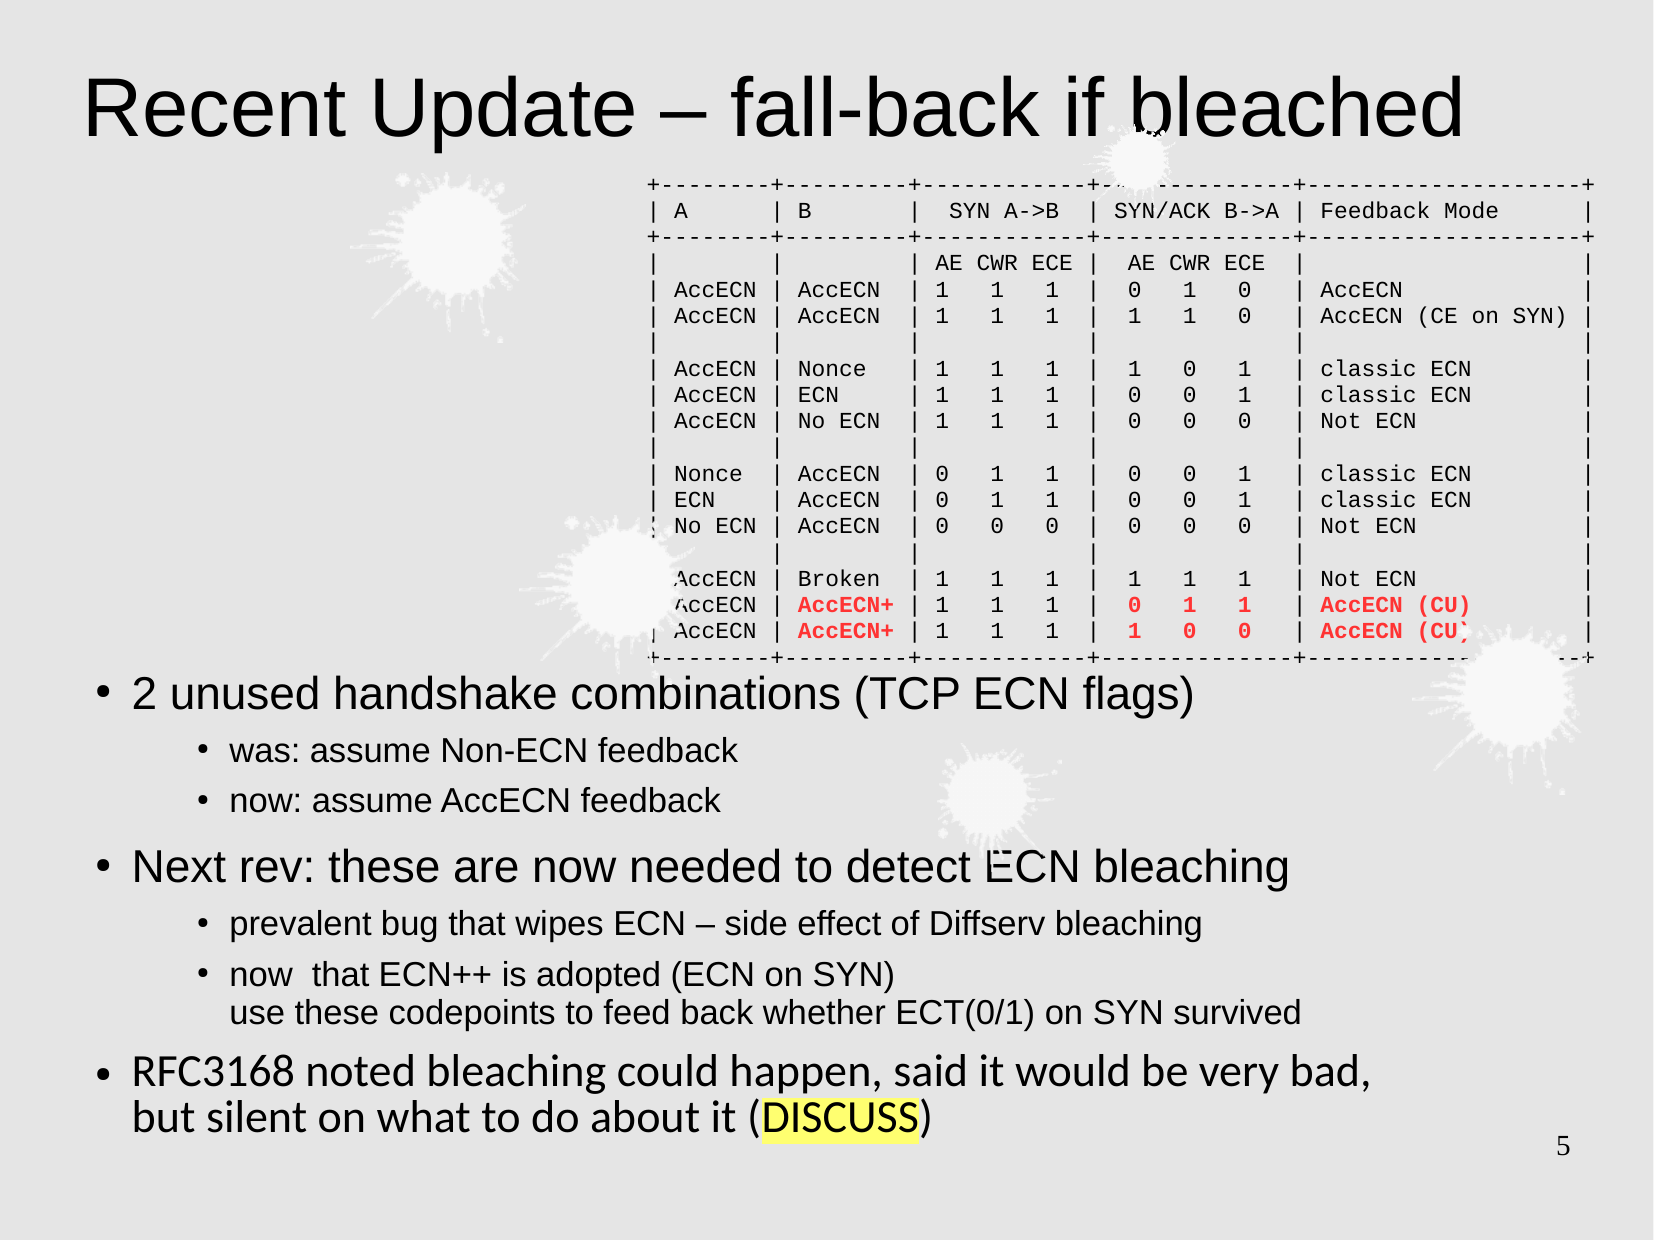

# Recent Update – fall-back if bleached
 +--------+---------+------------+--------------+--------------------+
 | A | B | SYN A->B | SYN/ACK B->A | Feedback Mode |
 +--------+---------+------------+--------------+--------------------+
 | | | AE CWR ECE | AE CWR ECE | |
 | AccECN | AccECN | 1 1 1 | 0 1 0 | AccECN |
 | AccECN | AccECN | 1 1 1 | 1 1 0 | AccECN (CE on SYN) |
 | | | | | |
 | AccECN | Nonce | 1 1 1 | 1 0 1 | classic ECN |
 | AccECN | ECN | 1 1 1 | 0 0 1 | classic ECN |
 | AccECN | No ECN | 1 1 1 | 0 0 0 | Not ECN |
 | | | | | |
 | Nonce | AccECN | 0 1 1 | 0 0 1 | classic ECN |
 | ECN | AccECN | 0 1 1 | 0 0 1 | classic ECN |
 | No ECN | AccECN | 0 0 0 | 0 0 0 | Not ECN |
 | | | | | |
 | AccECN | Broken | 1 1 1 | 1 1 1 | Not ECN |
 | AccECN | AccECN+ | 1 1 1 | 0 1 1 | AccECN (CU) |
 | AccECN | AccECN+ | 1 1 1 | 1 0 0 | AccECN (CU) |
 +--------+---------+------------+--------------+--------------------+
2 unused handshake combinations (TCP ECN flags)
was: assume Non-ECN feedback
now: assume AccECN feedback
Next rev: these are now needed to detect ECN bleaching
prevalent bug that wipes ECN – side effect of Diffserv bleaching
now that ECN++ is adopted (ECN on SYN)
use these codepoints to feed back whether ECT(0/1) on SYN survived
RFC3168 noted bleaching could happen, said it would be very bad,
but silent on what to do about it (DISCUSS)
5